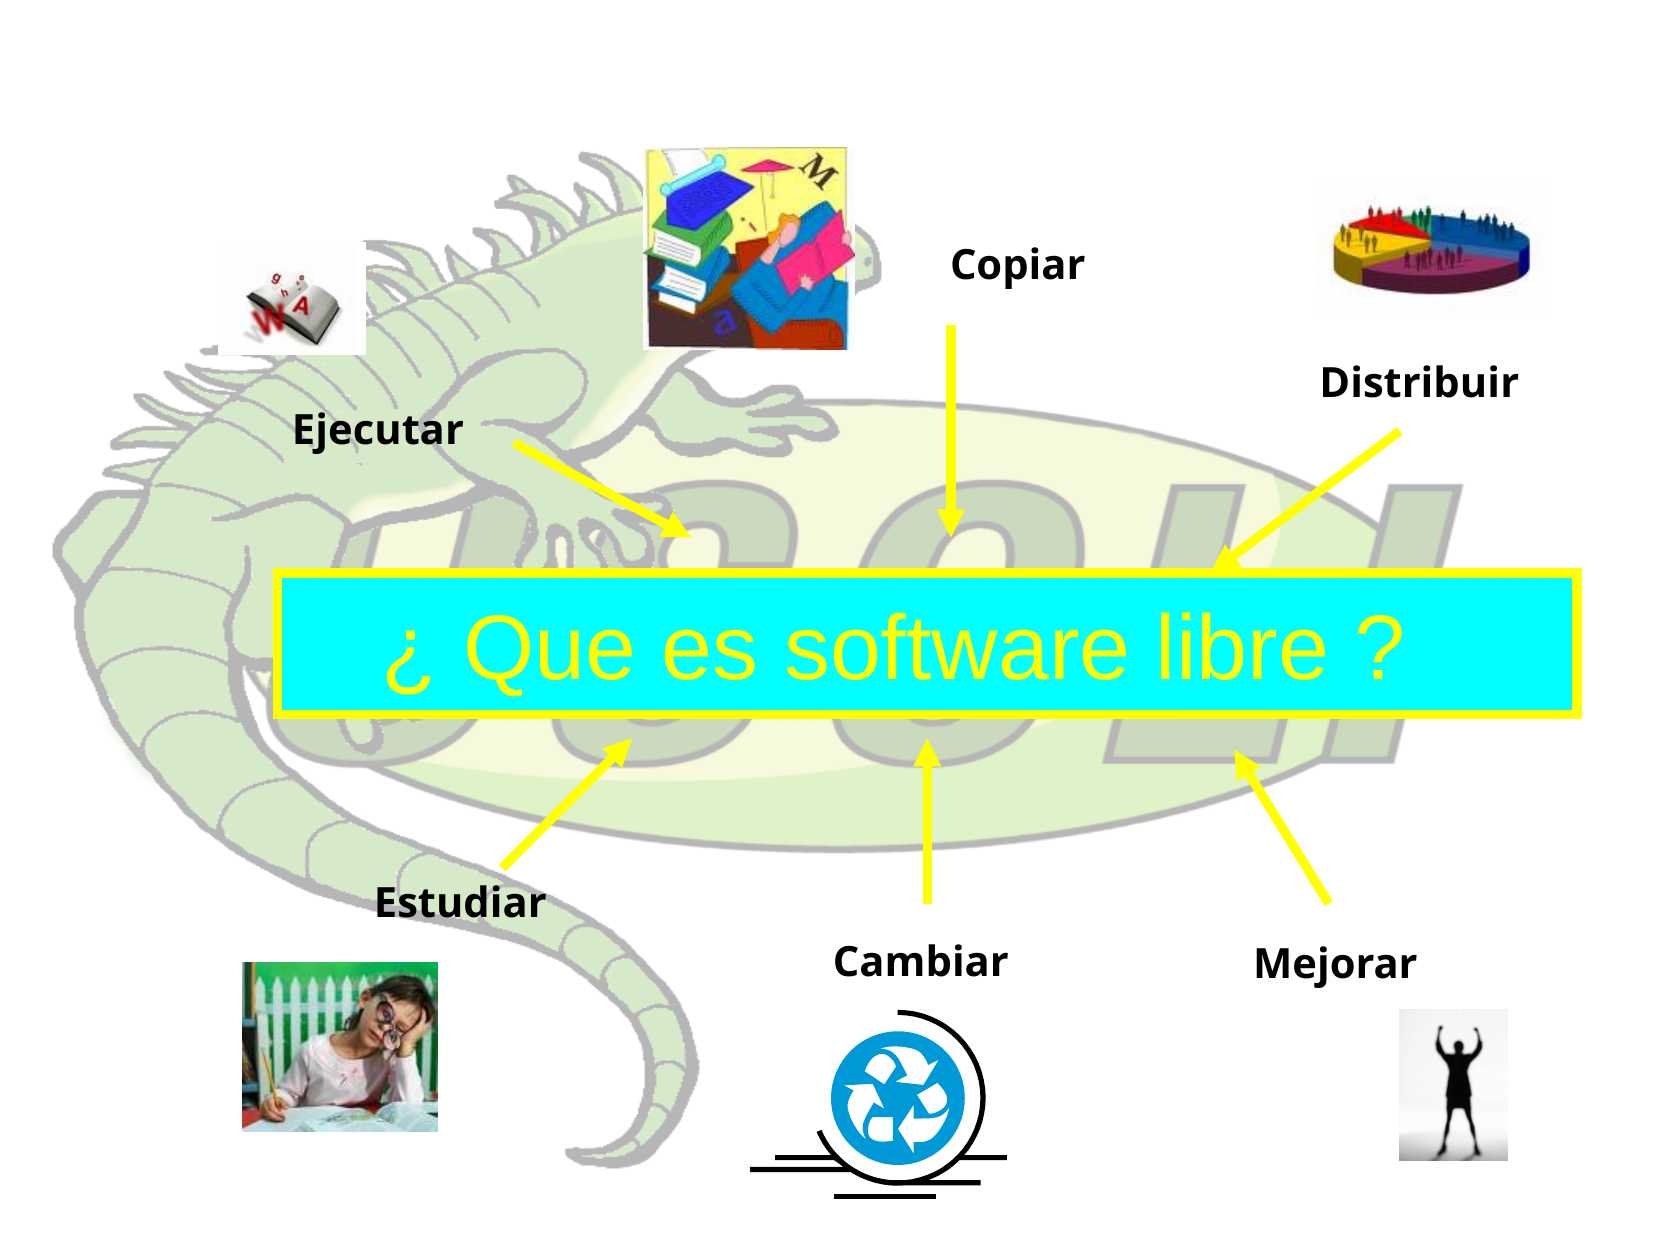

Copiar
Distribuir
Ejecutar
# ¿ Que es software libre ?
Estudiar
Cambiar
Mejorar